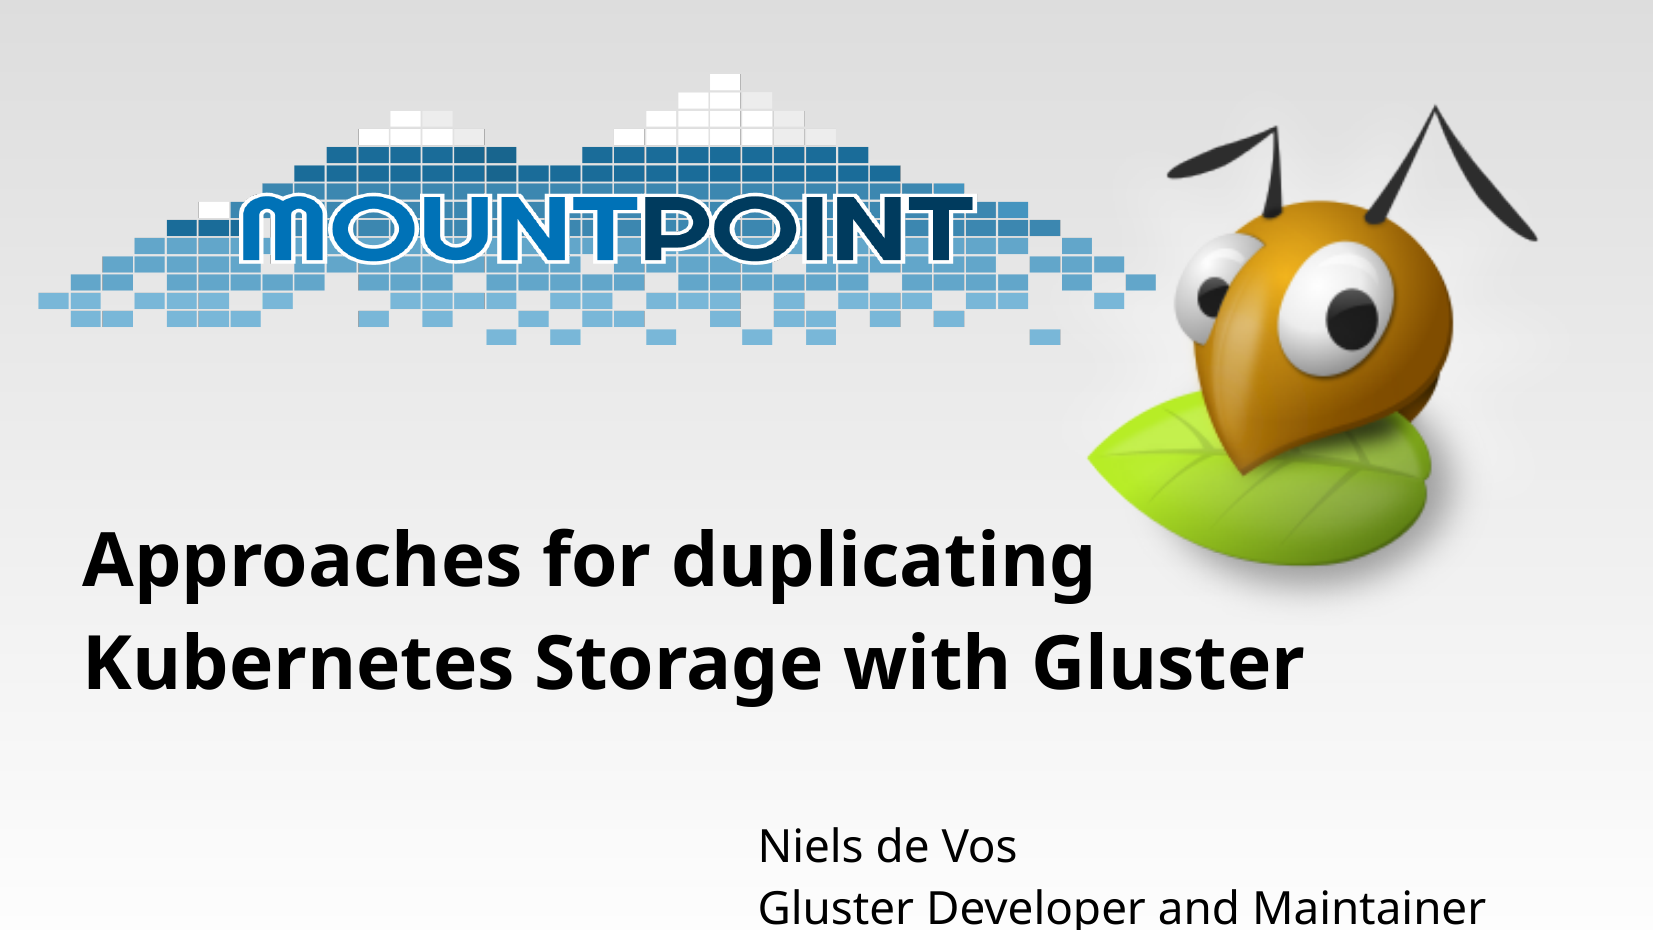

# Approaches for duplicating Kubernetes Storage with Gluster
									Niels de Vos
									Gluster Developer and Maintainer
									Senior Software Engineer at Red Hat
									ndevos@redhat.com